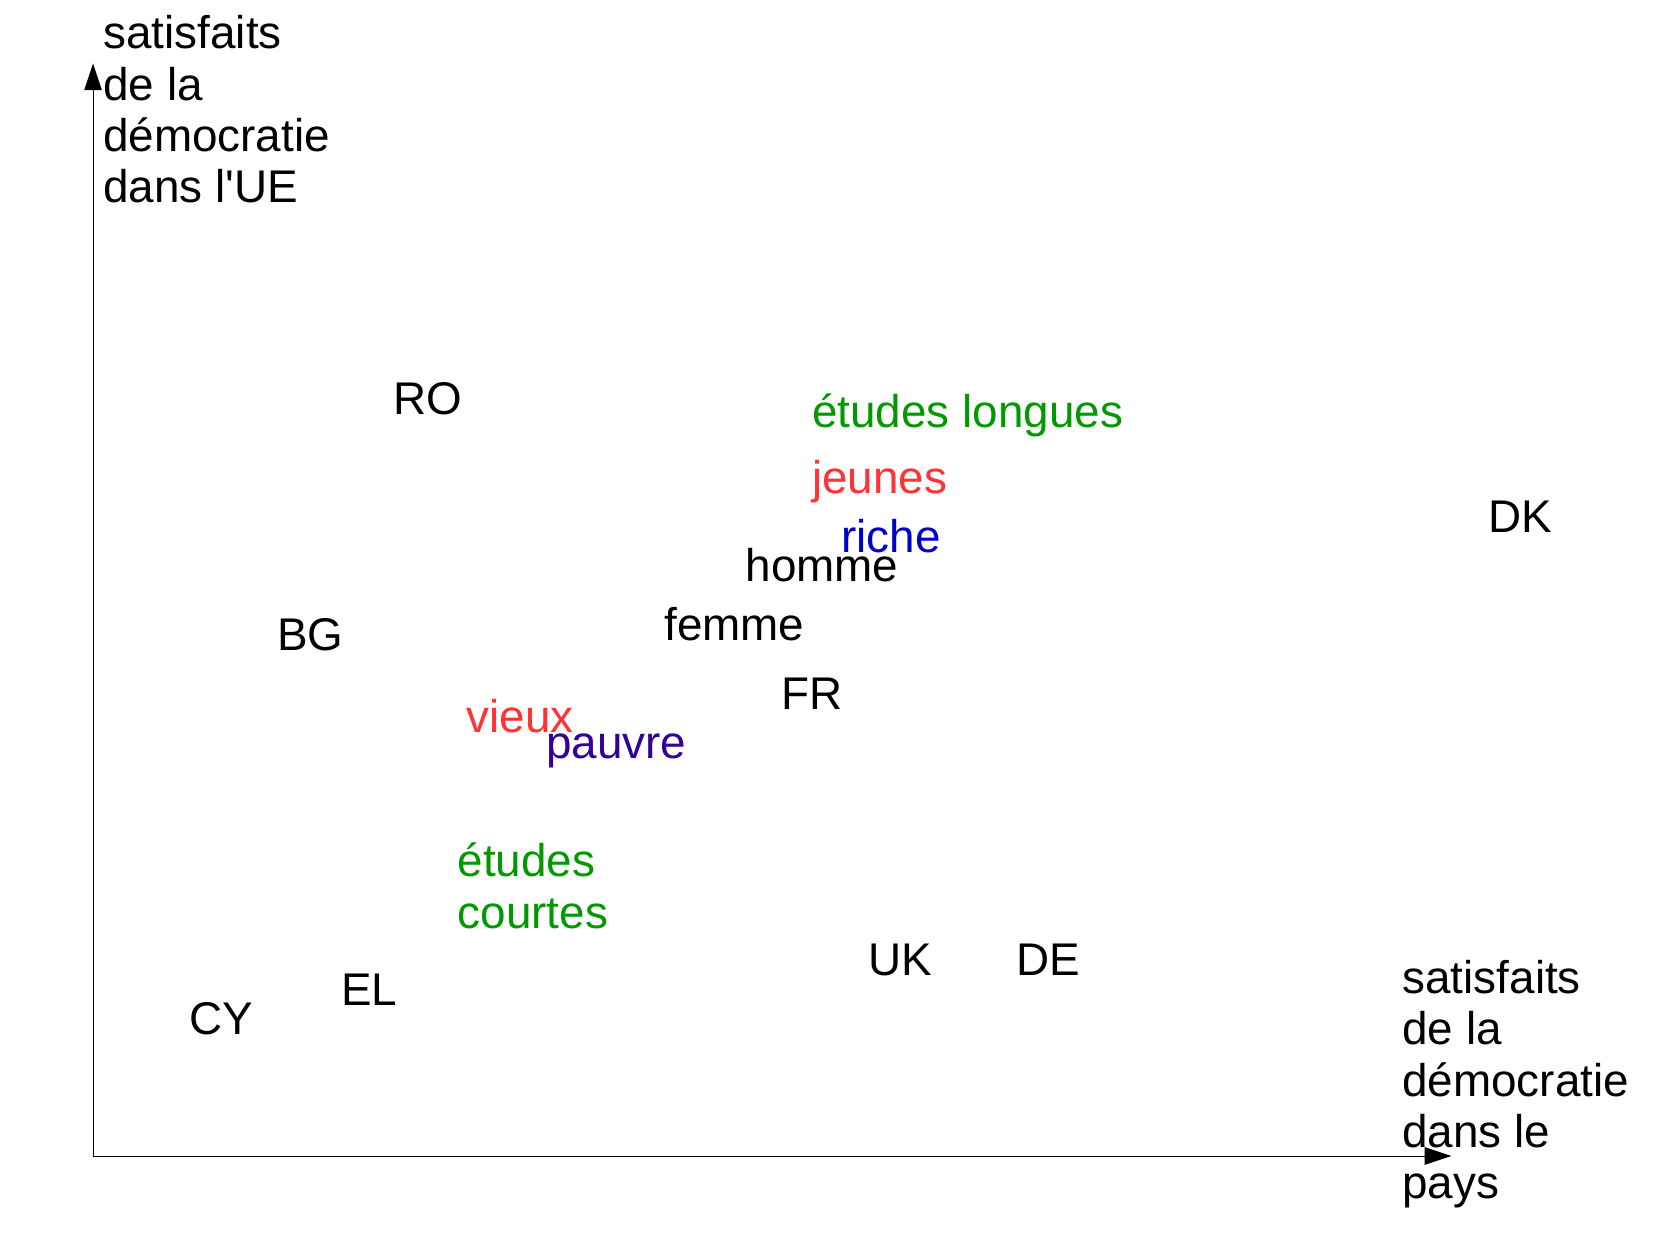

satisfaits de la démocratie dans l'UE
RO
DK
BG
FR
UK
DE
EL
CY
études longues
études courtes
jeunes
vieux
riche
pauvre
homme
femme
satisfaits de la démocratie dans le pays